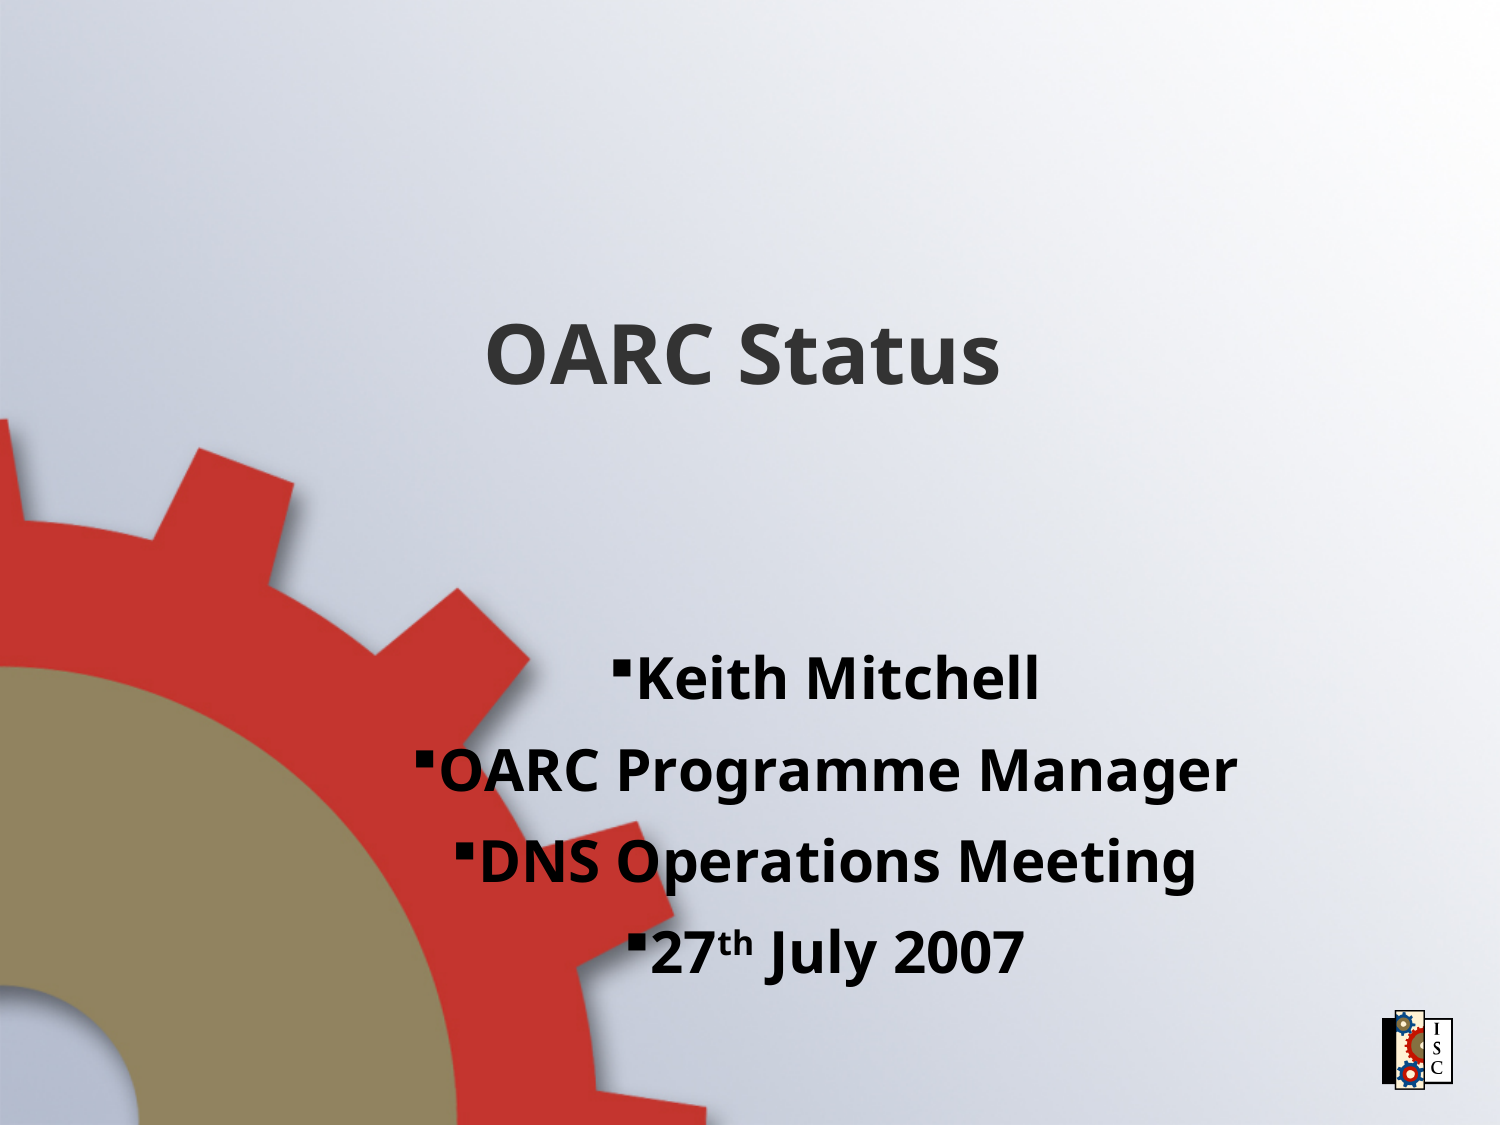

# OARC Status
Keith Mitchell
OARC Programme Manager
DNS Operations Meeting
27th July 2007